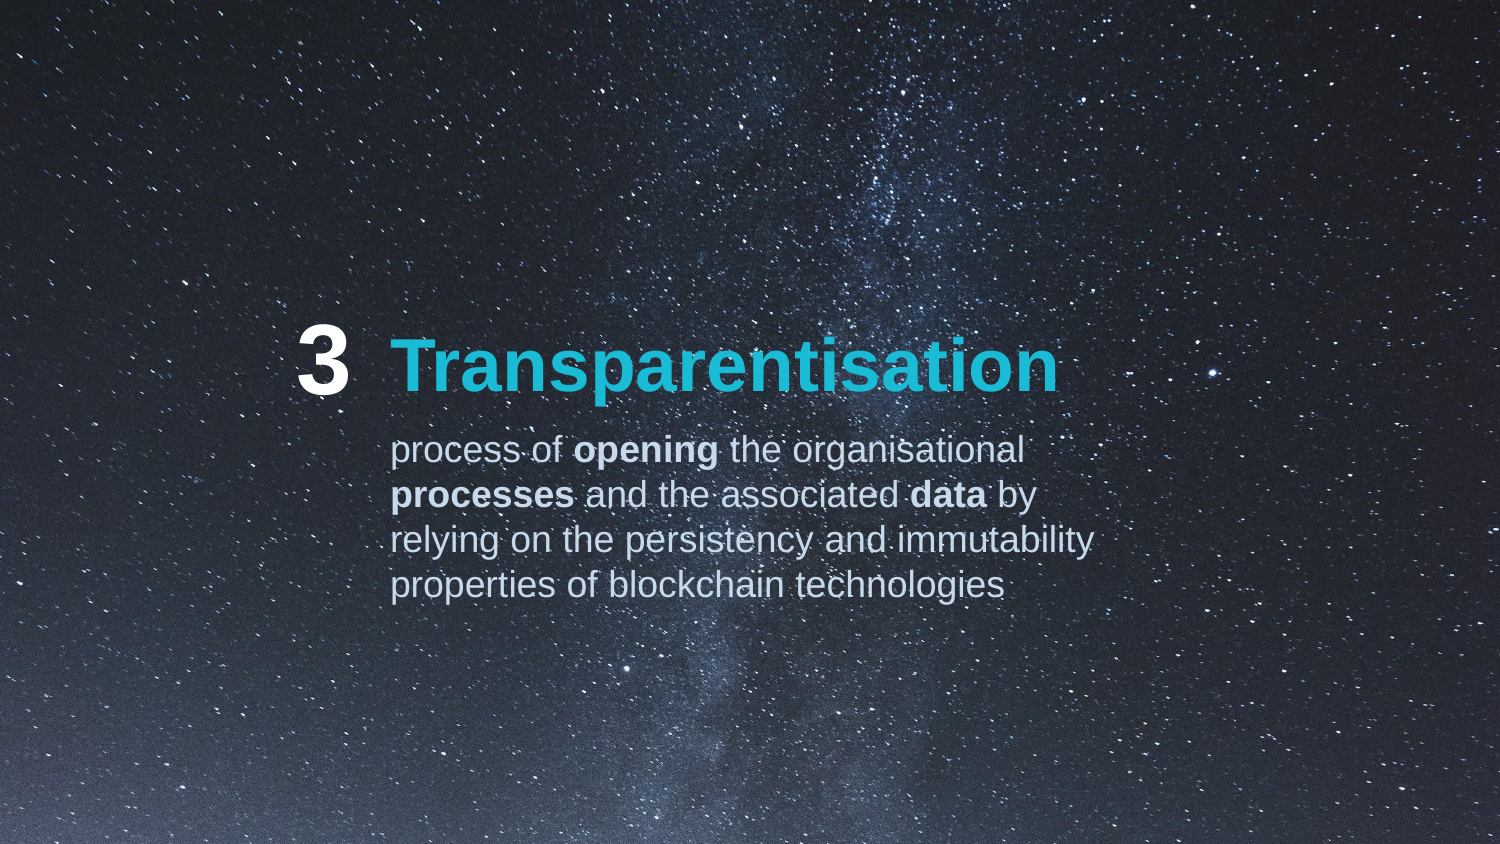

3
# Transparentisation
process of opening the organisational processes and the associated data by relying on the persistency and immutability properties of blockchain technologies